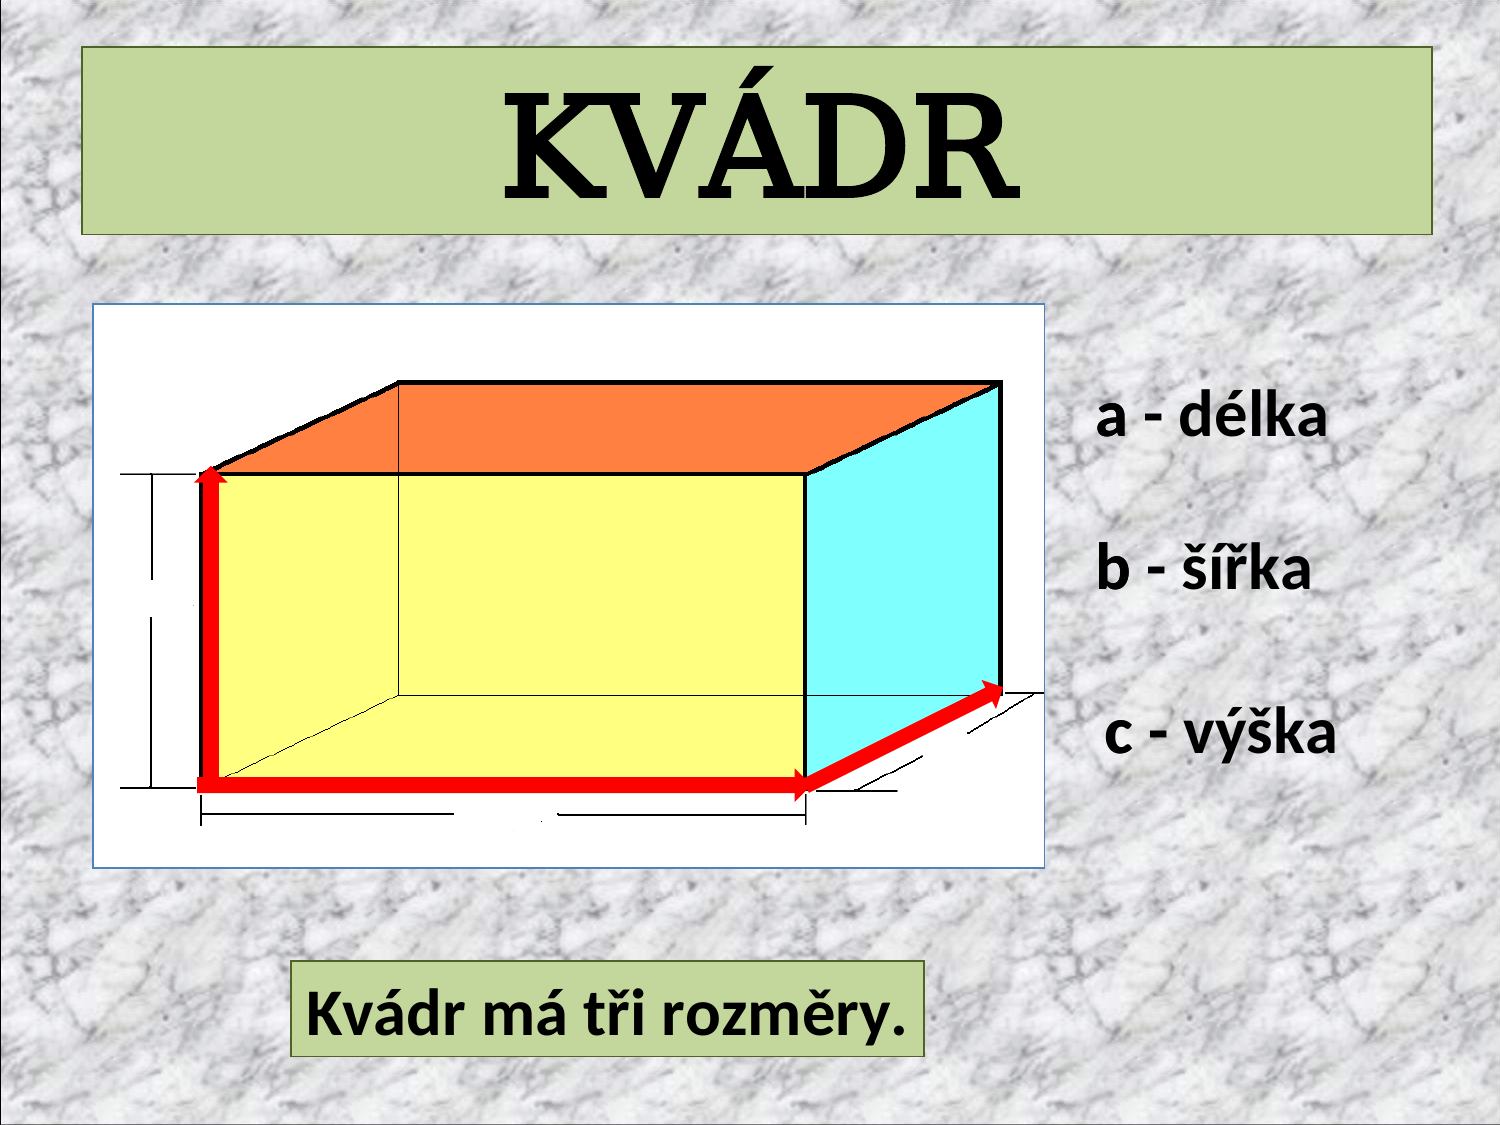

# KVÁDR
a - délka
a
b - šířka
b
c
c - výška
Kvádr má tři rozměry.